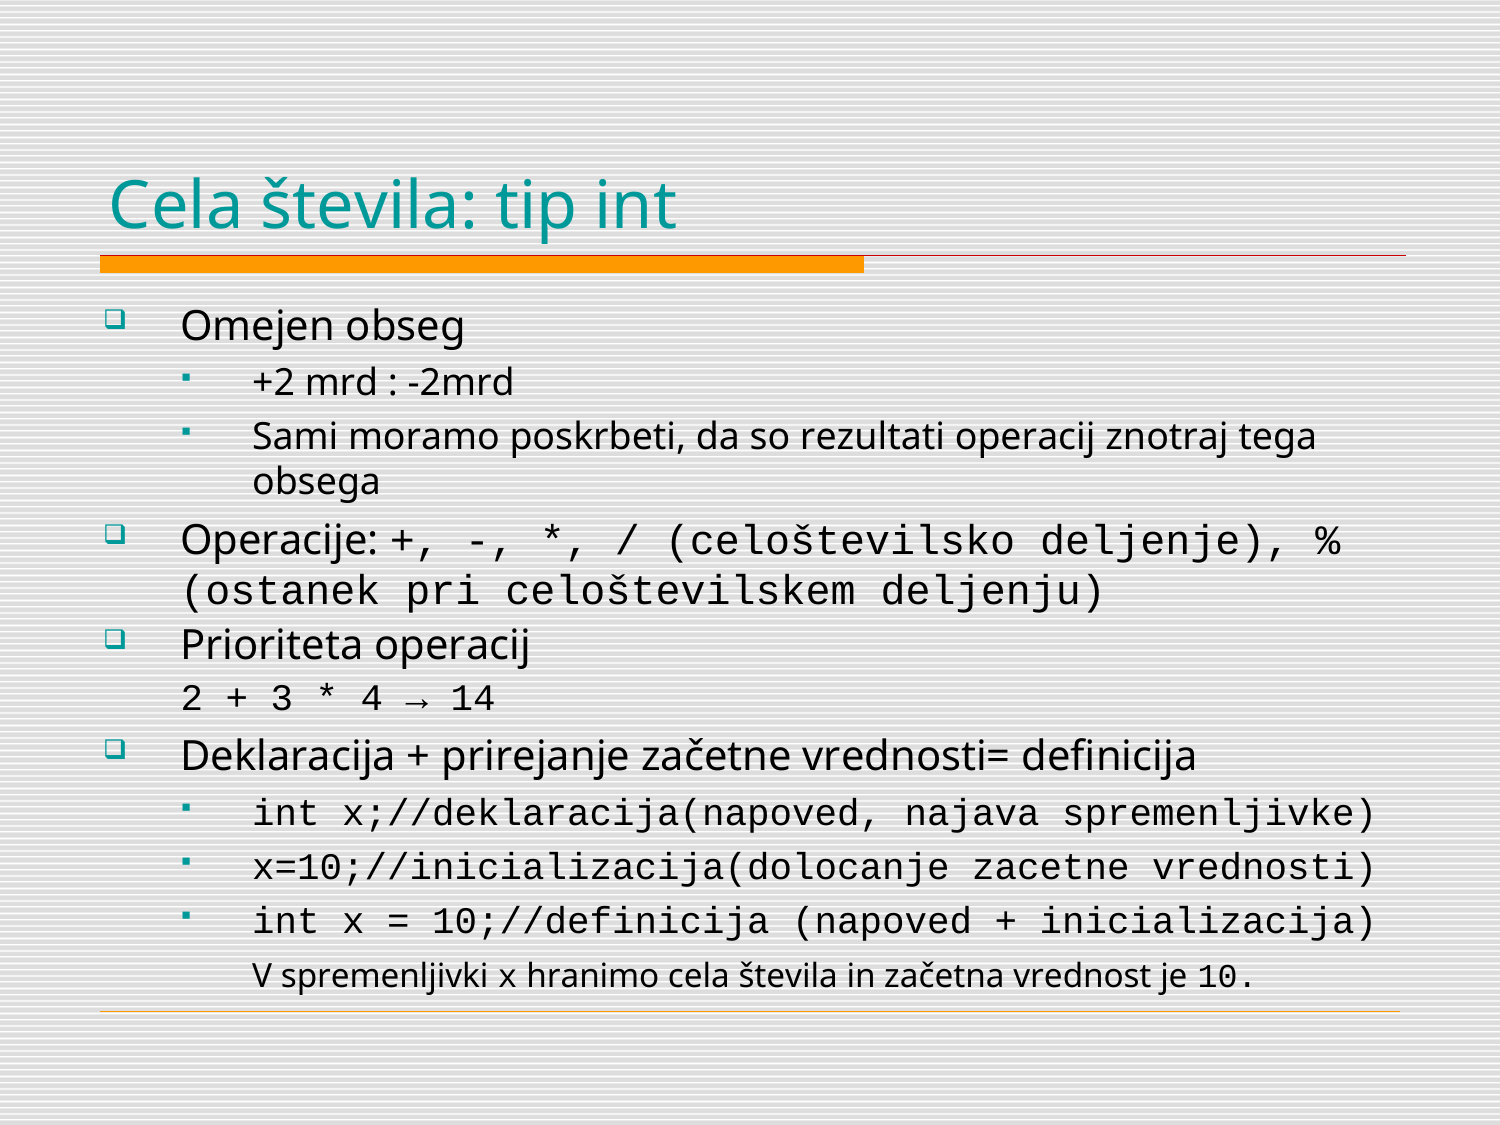

# Cela števila: tip int
Omejen obseg
+2 mrd : -2mrd
Sami moramo poskrbeti, da so rezultati operacij znotraj tega obsega
Operacije: +, -, *, / (celoštevilsko deljenje), % (ostanek pri celoštevilskem deljenju)
Prioriteta operacij
2 + 3 * 4 → 14
Deklaracija + prirejanje začetne vrednosti= definicija
int x;//deklaracija(napoved, najava spremenljivke)
x=10;//inicializacija(dolocanje zacetne vrednosti)
int x = 10;//definicija (napoved + inicializacija)
	V spremenljivki x hranimo cela števila in začetna vrednost je 10.